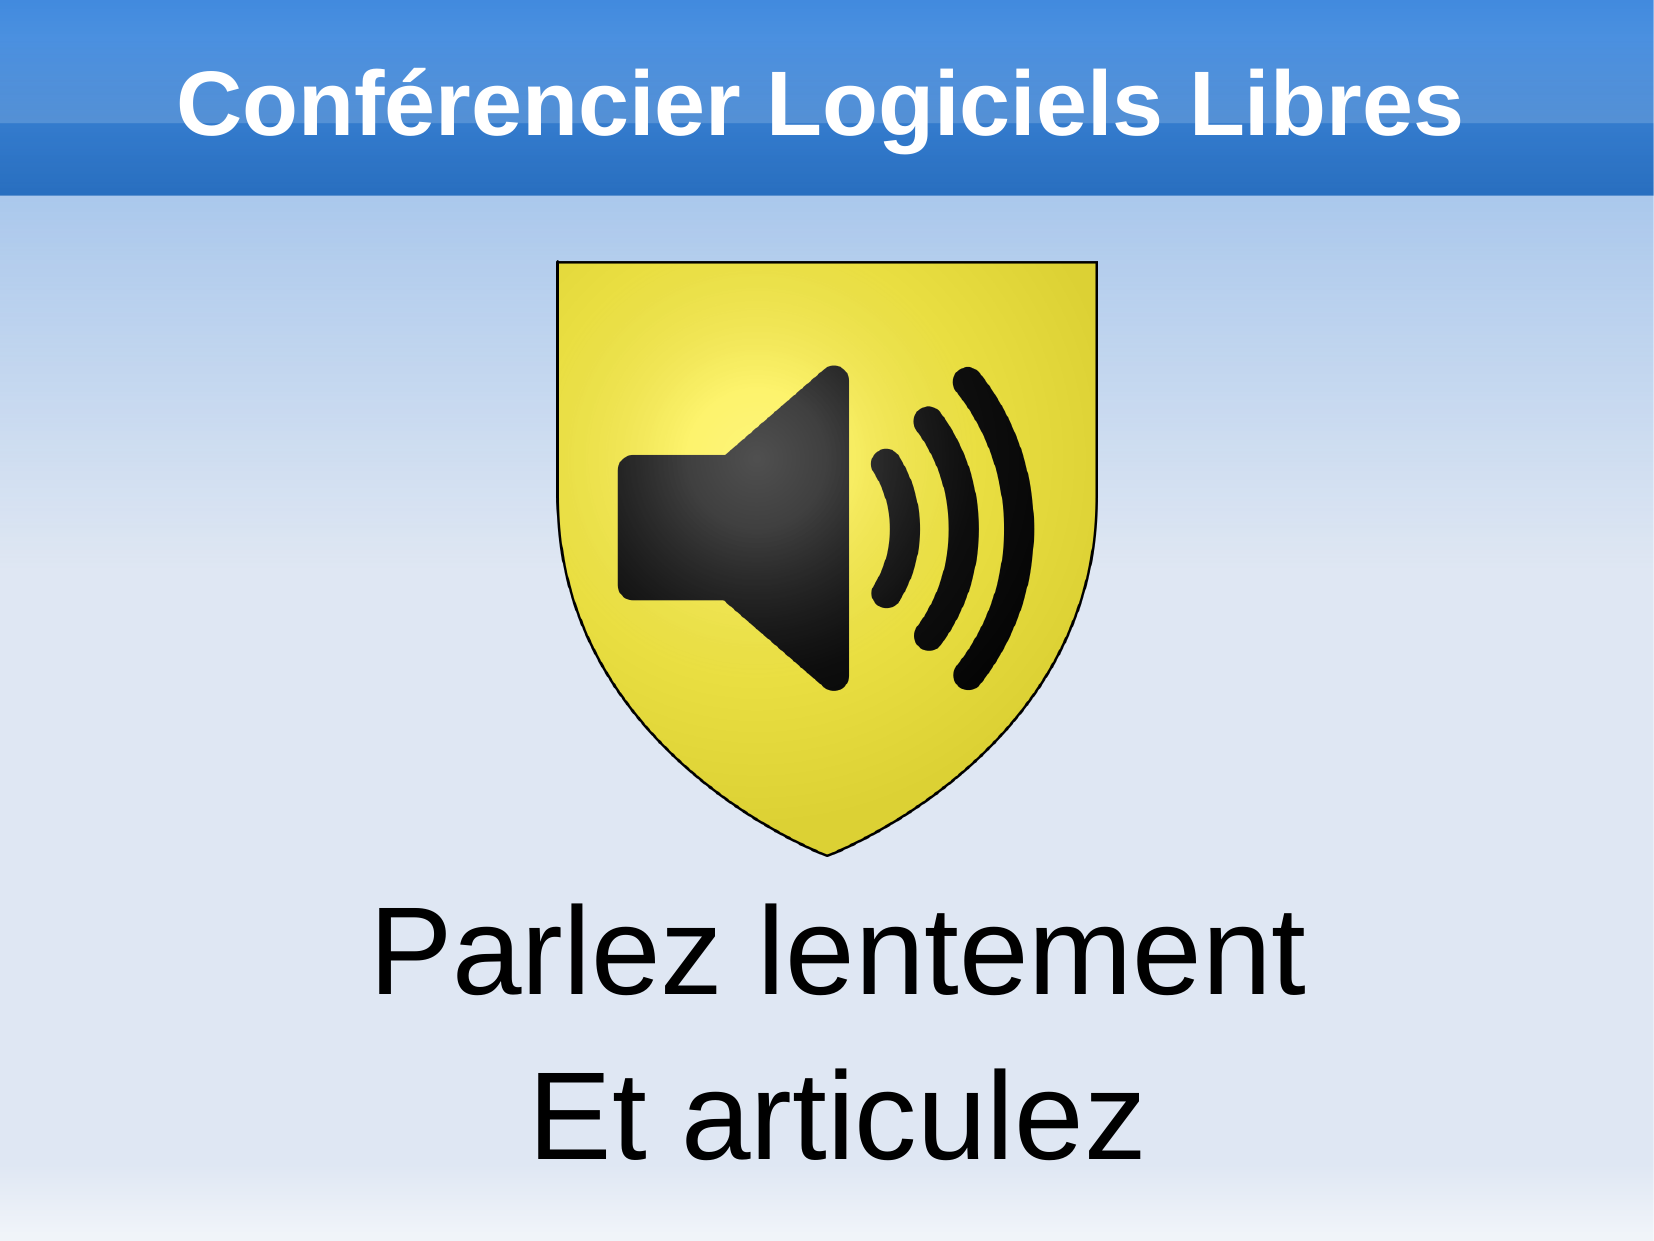

# Conférencier Logiciels Libres
Parlez lentement
Et articulez